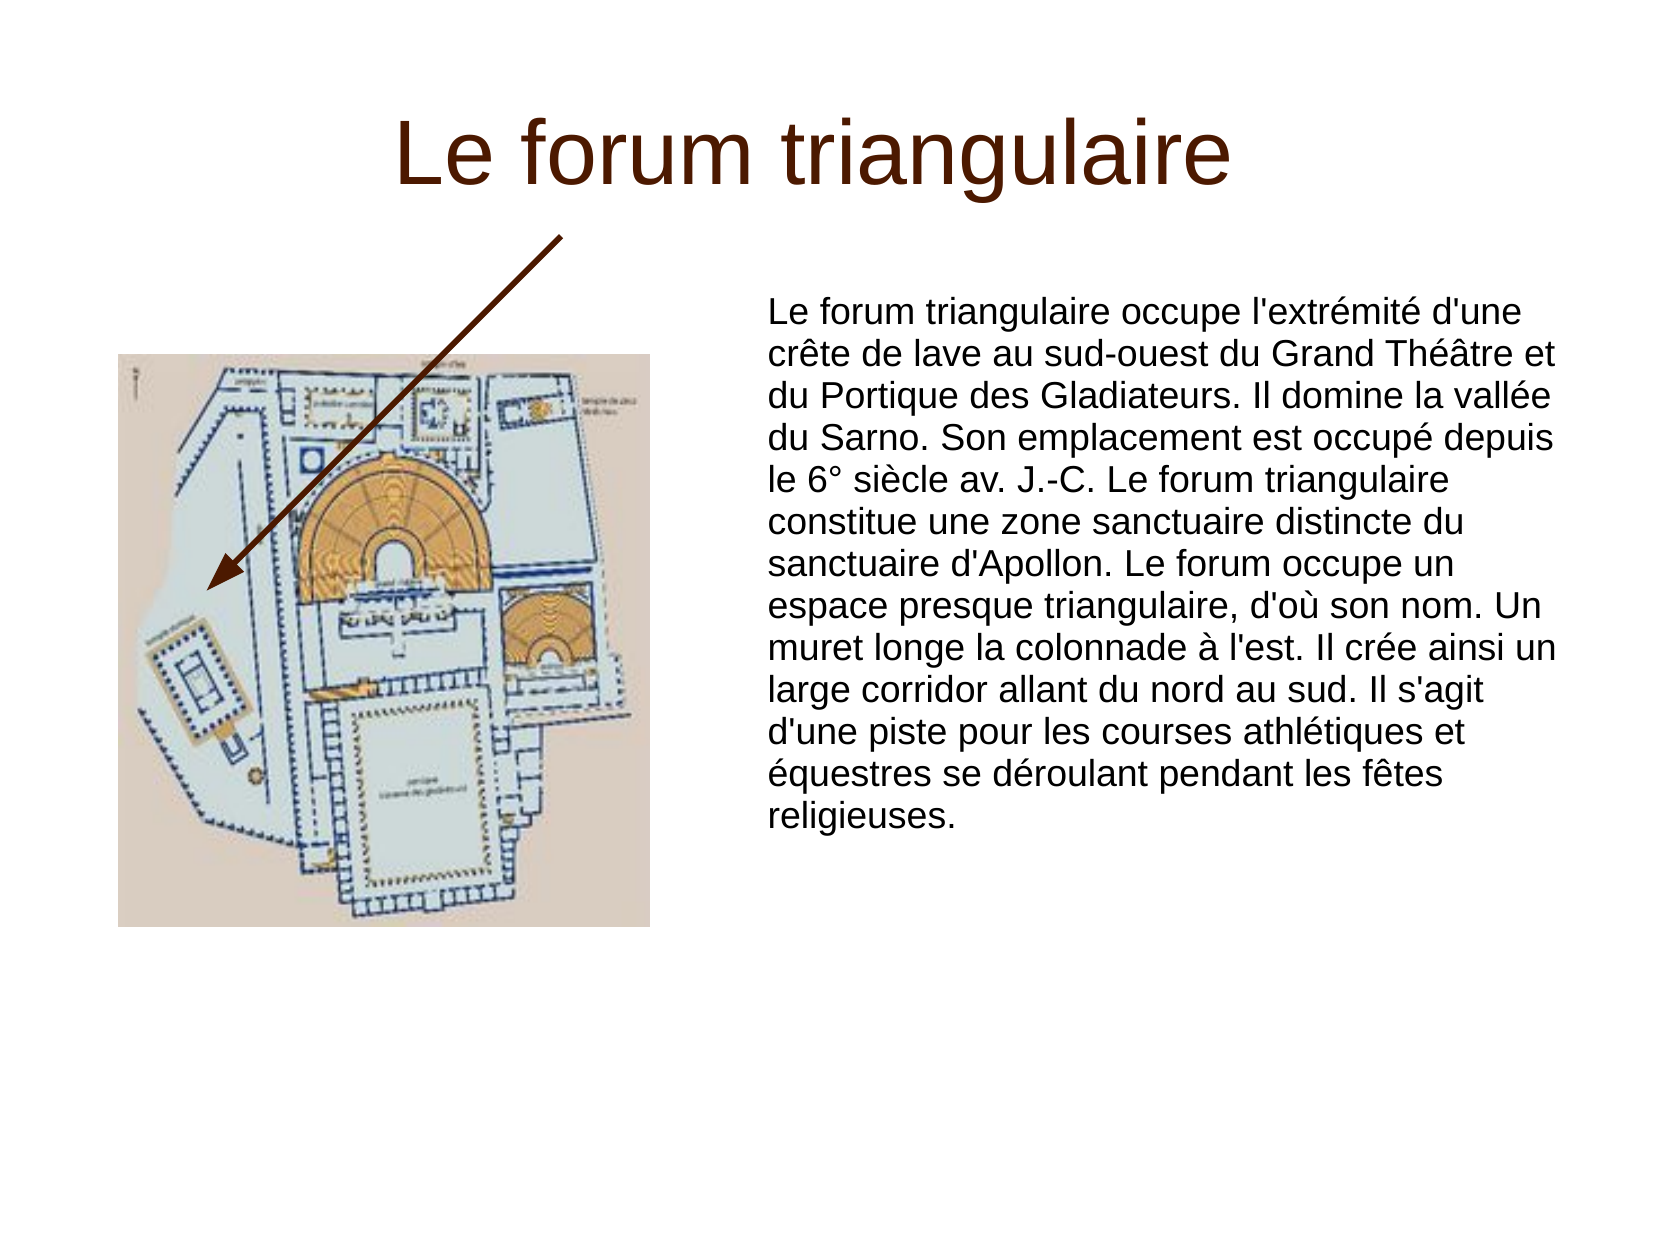

# Le forum triangulaire
Le forum triangulaire occupe l'extrémité d'une crête de lave au sud-ouest du Grand Théâtre et du Portique des Gladiateurs. Il domine la vallée du Sarno. Son emplacement est occupé depuis le 6° siècle av. J.-C. Le forum triangulaire constitue une zone sanctuaire distincte du sanctuaire d'Apollon. Le forum occupe un espace presque triangulaire, d'où son nom. Un muret longe la colonnade à l'est. Il crée ainsi un large corridor allant du nord au sud. Il s'agit d'une piste pour les courses athlétiques et équestres se déroulant pendant les fêtes religieuses.